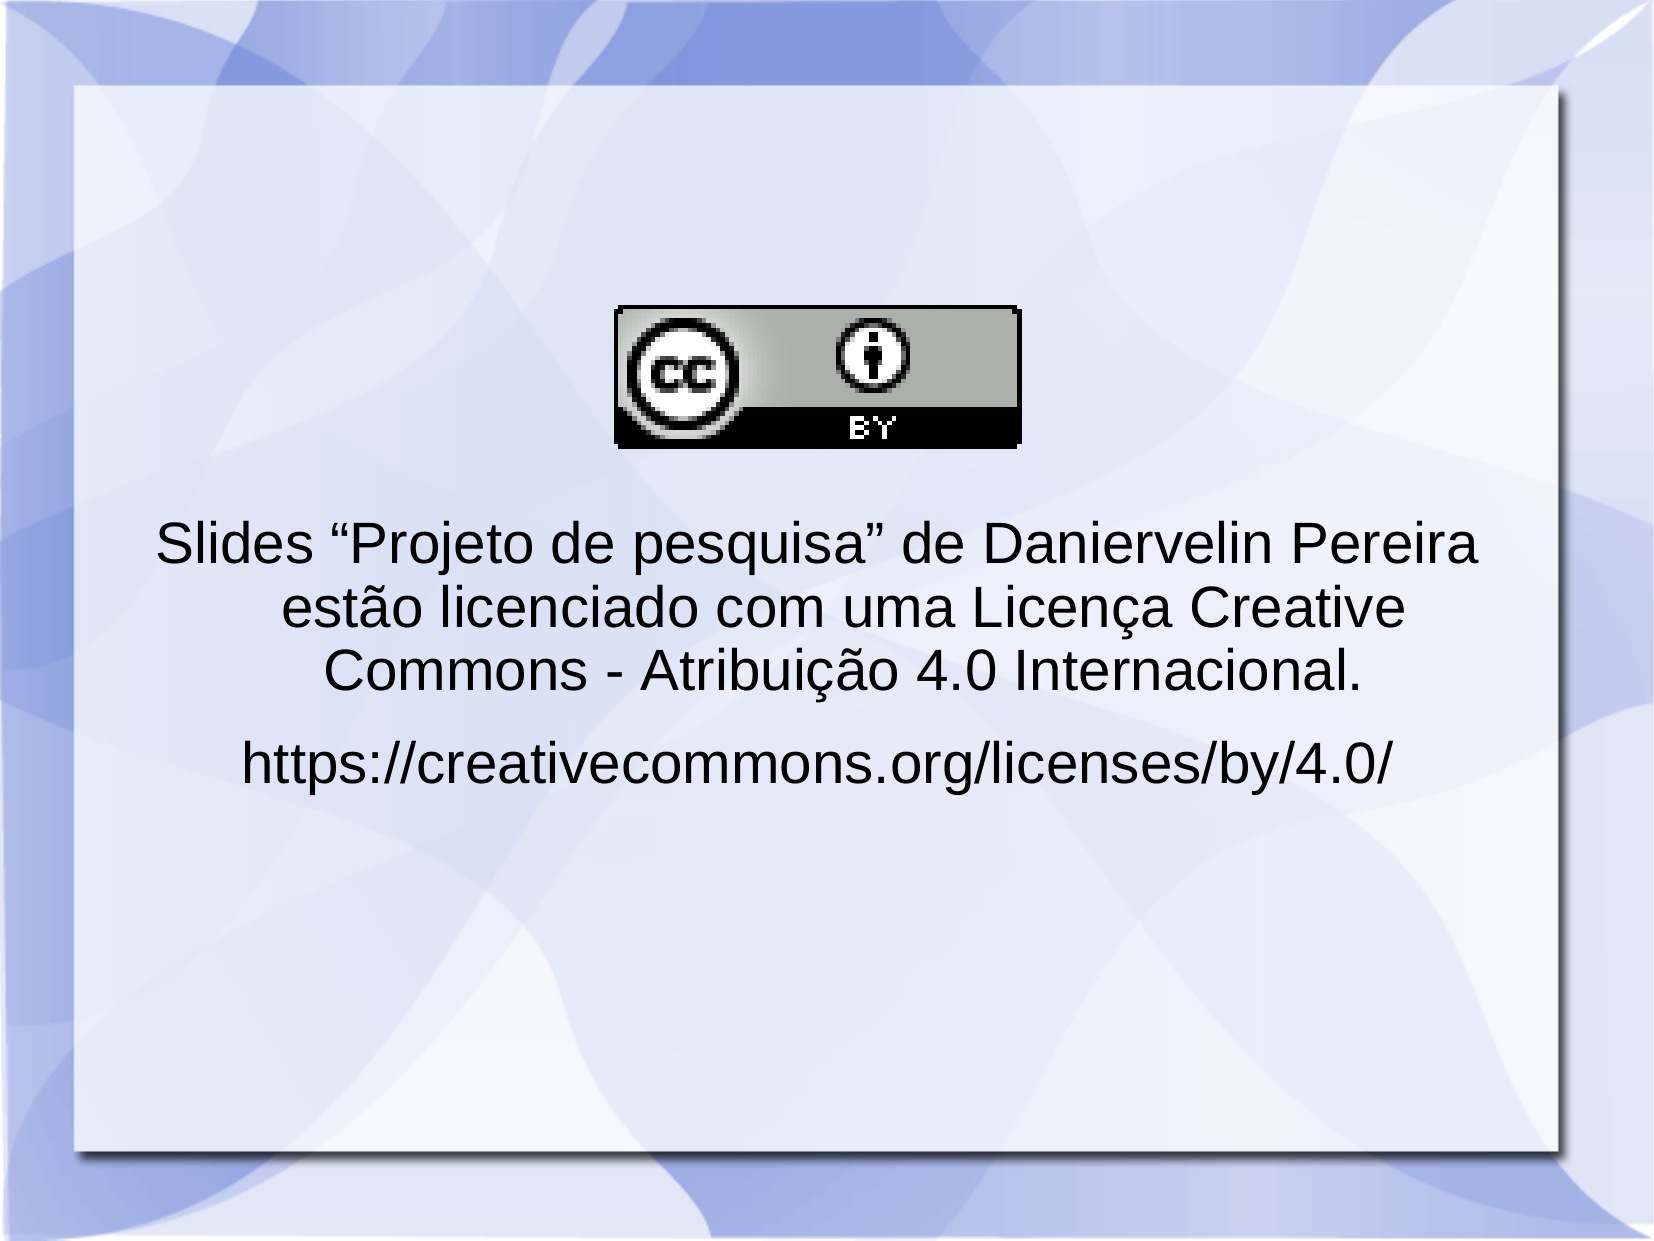

#
Slides “Projeto de pesquisa” de Daniervelin Pereira estão licenciado com uma Licença Creative Commons - Atribuição 4.0 Internacional.
https://creativecommons.org/licenses/by/4.0/